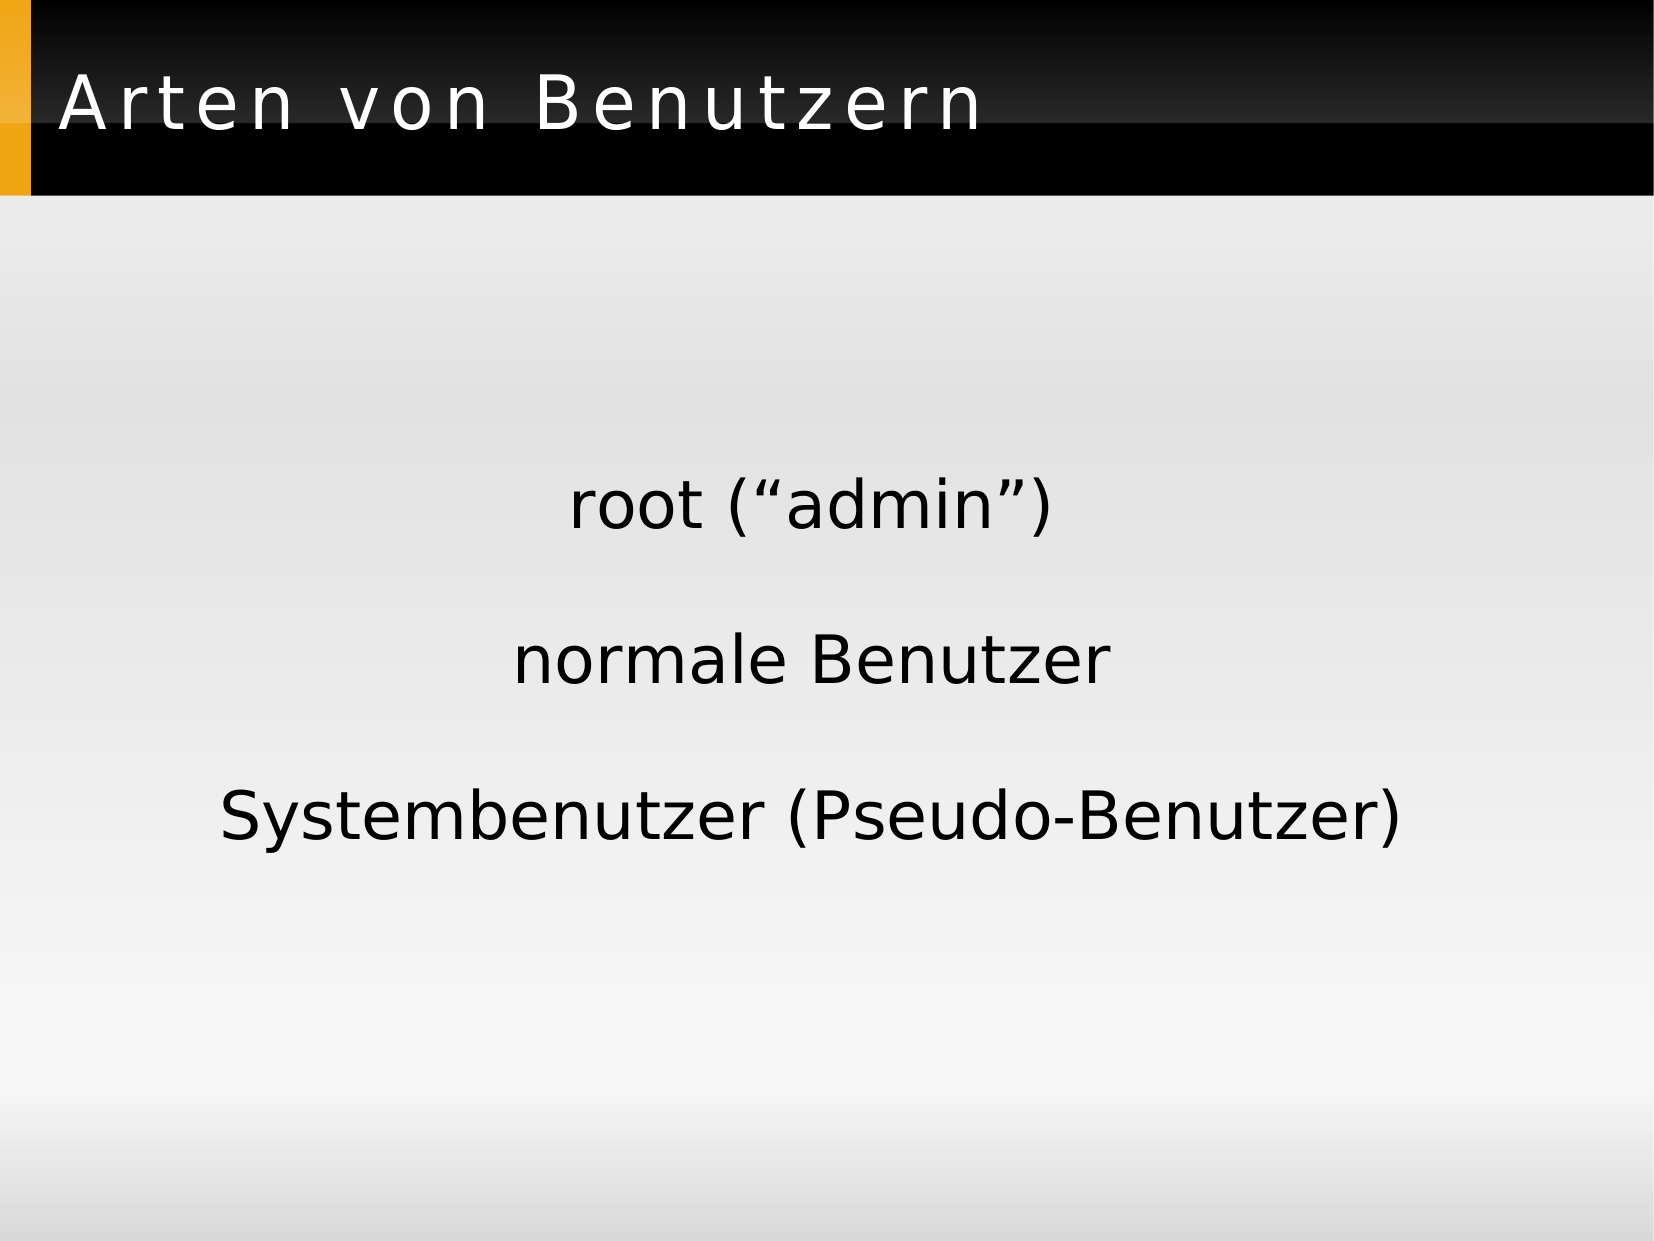

# Arten von Benutzern
root (“admin”)
normale Benutzer
Systembenutzer (Pseudo-Benutzer)